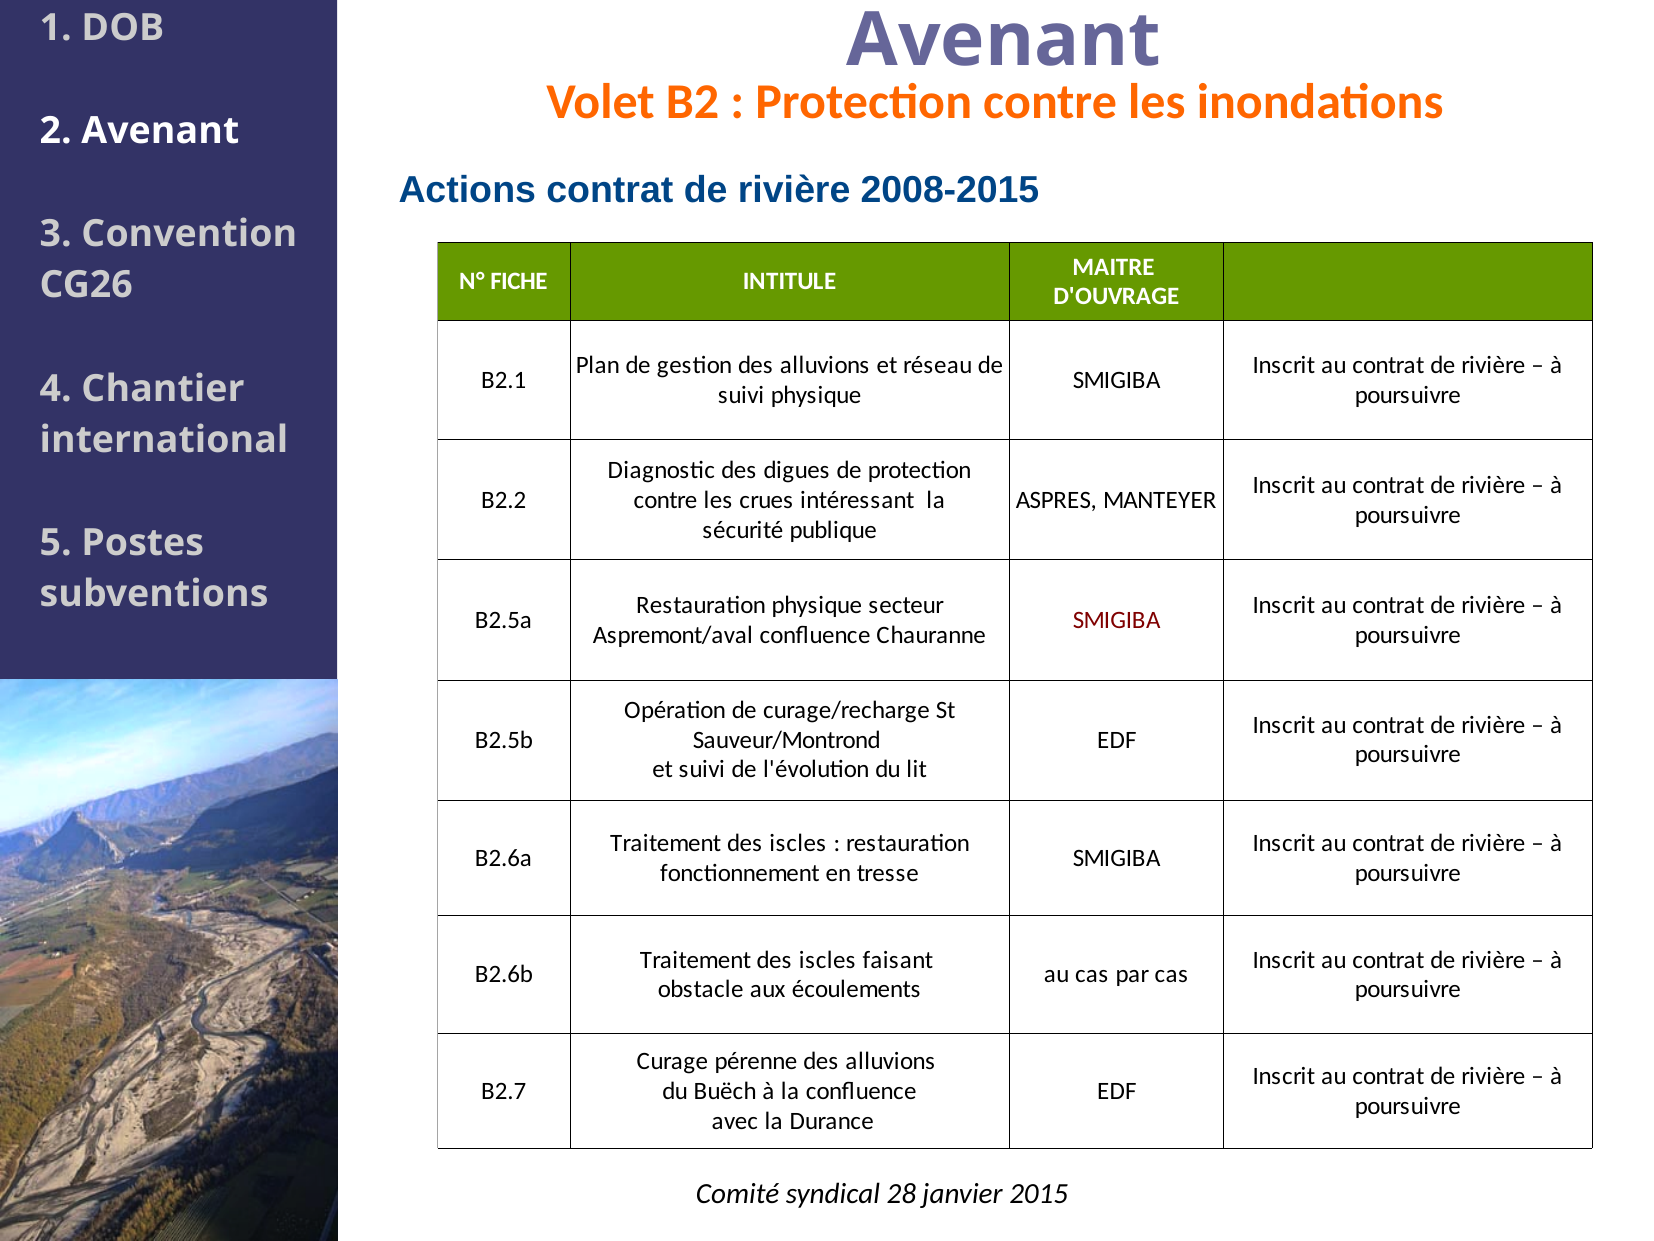

Avenant
1. DOB
2. Avenant
3. Convention CG26
4. Chantier international
5. Postes subventions
6. Natura
Volet B2 : Protection contre les inondations
Actions contrat de rivière 2008-2015